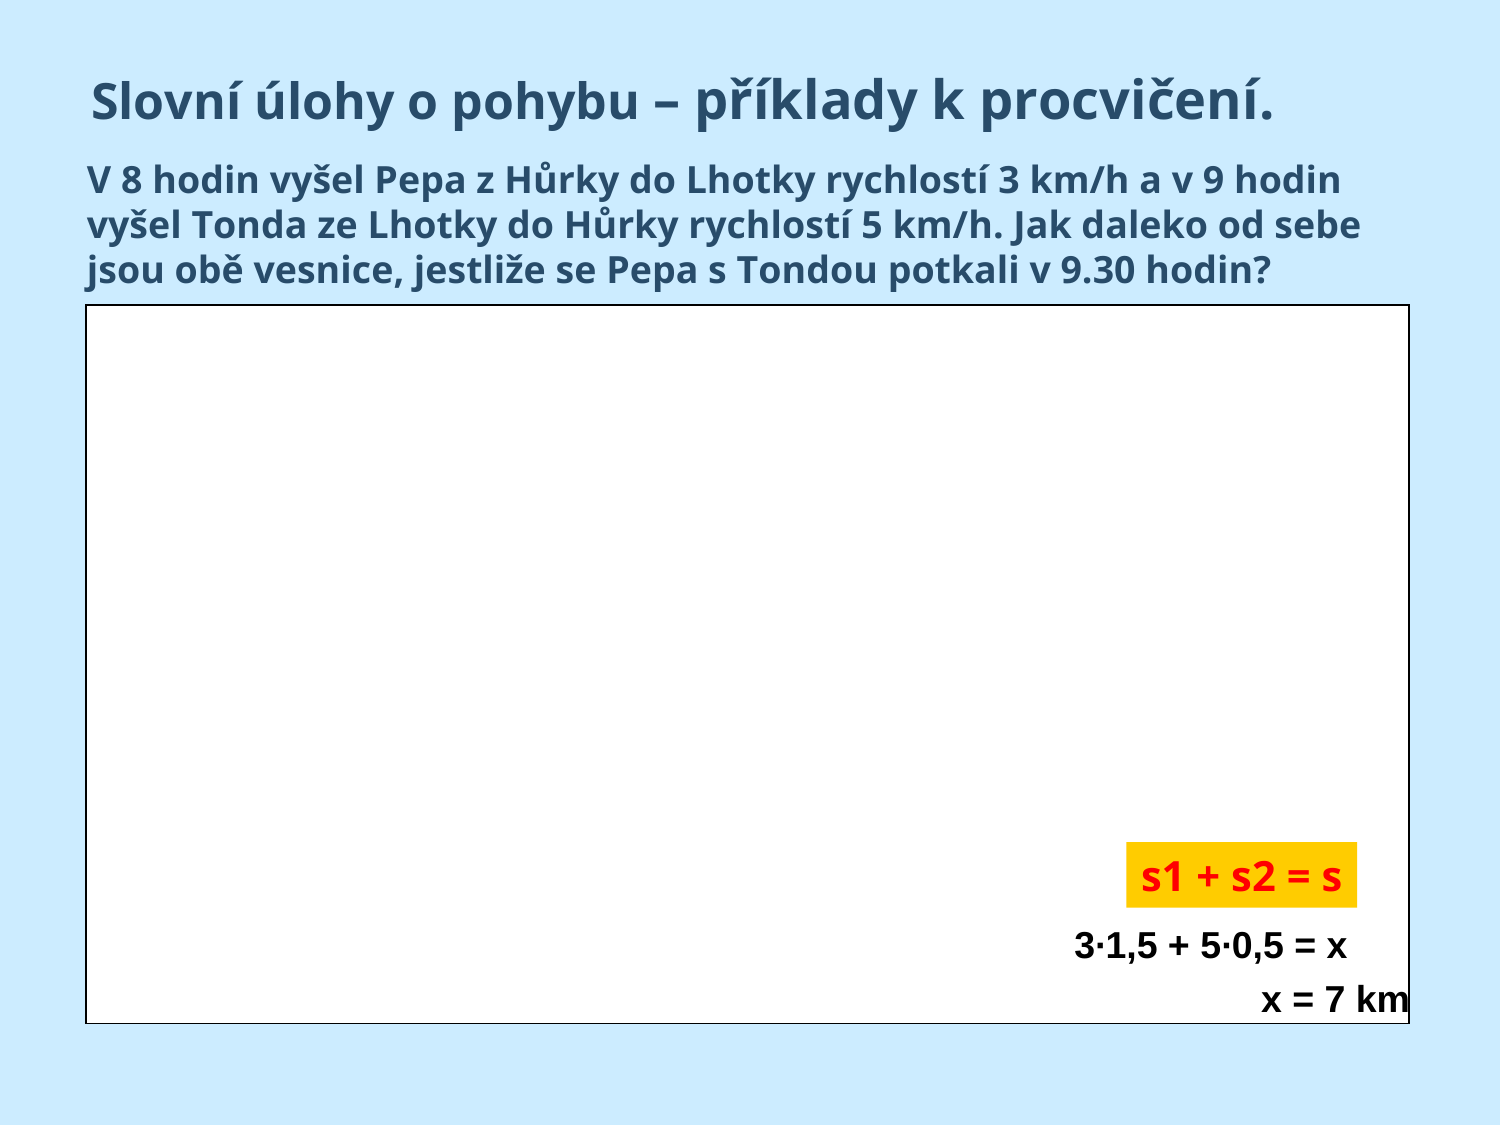

Slovní úlohy o pohybu – příklady k procvičení.
V 8 hodin vyšel Pepa z Hůrky do Lhotky rychlostí 3 km/h a v 9 hodin vyšel Tonda ze Lhotky do Hůrky rychlostí 5 km/h. Jak daleko od sebe jsou obě vesnice, jestliže se Pepa s Tondou potkali v 9.30 hodin?
s1 + s2 = s
3∙1,5 + 5∙0,5 = x
x = 7 km